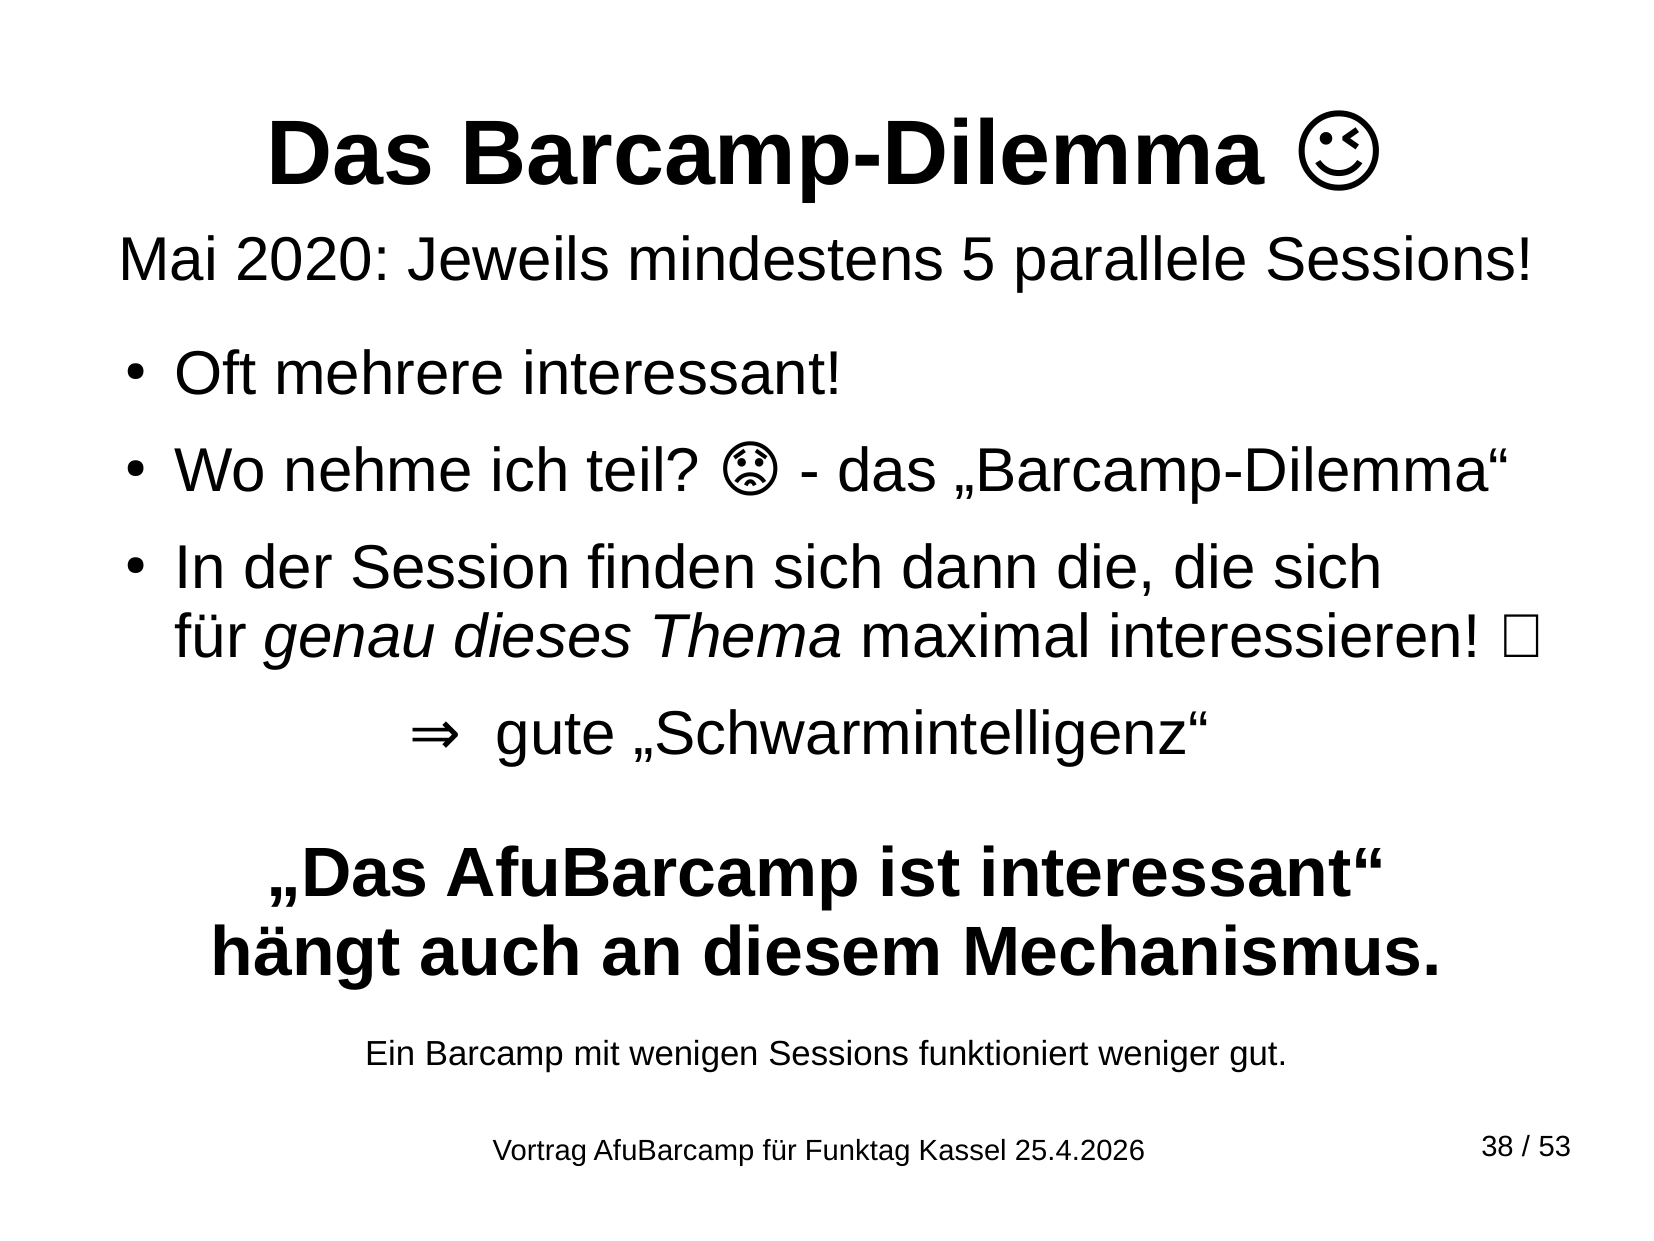

# Das Barcamp-Dilemma 😉
Mai 2020: Jeweils mindestens 5 parallele Sessions!
Oft mehrere interessant!
Wo nehme ich teil? 😟 - das „Barcamp-Dilemma“
In der Session finden sich dann die, die sich
für genau dieses Thema maximal interessieren! 🤗
⇒ gute „Schwarmintelligenz“
„Das AfuBarcamp ist interessant“
hängt auch an diesem Mechanismus.
Ein Barcamp mit wenigen Sessions funktioniert weniger gut.